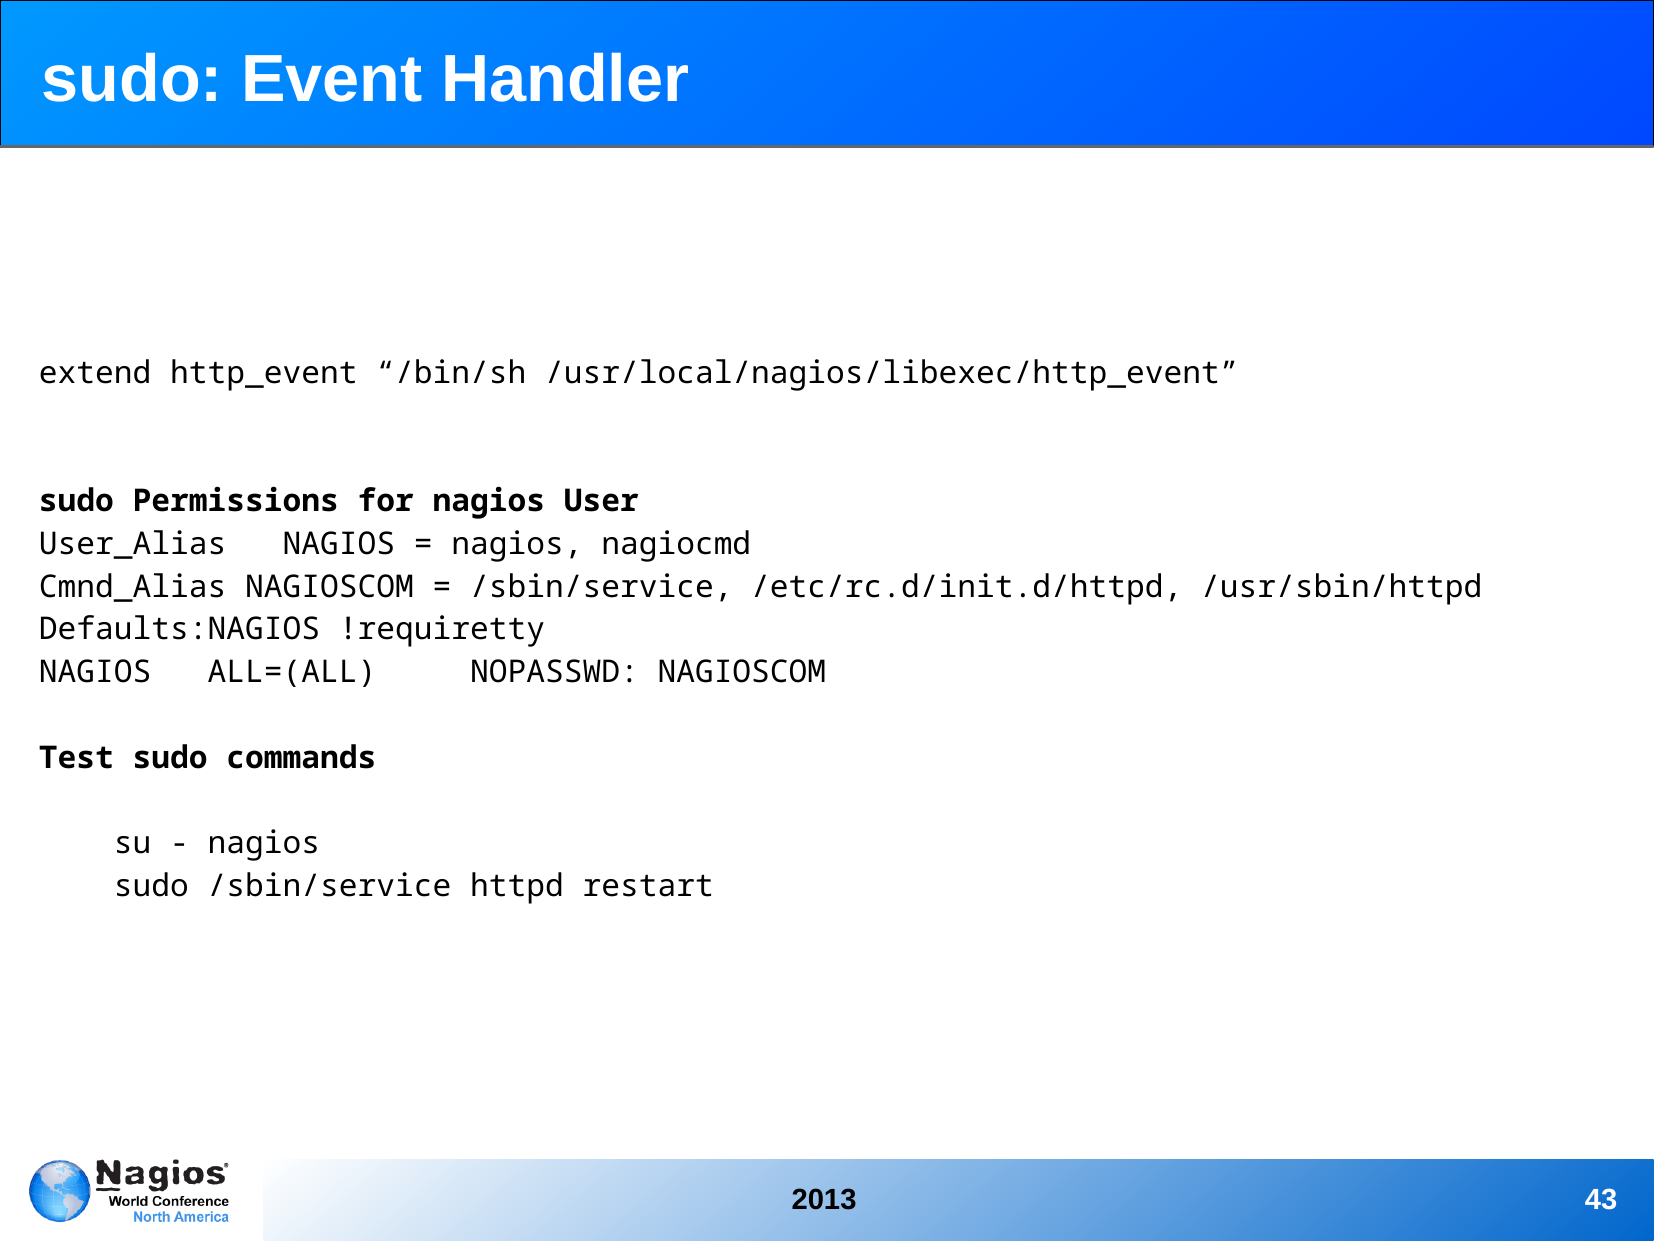

# sudo: Event Handler
extend http_event “/bin/sh /usr/local/nagios/libexec/http_event”
sudo Permissions for nagios User
User_Alias NAGIOS = nagios, nagiocmd
Cmnd_Alias NAGIOSCOM = /sbin/service, /etc/rc.d/init.d/httpd, /usr/sbin/httpd
Defaults:NAGIOS !requiretty
NAGIOS ALL=(ALL) NOPASSWD: NAGIOSCOM
Test sudo commands
 	su - nagios
	sudo /sbin/service httpd restart
2011
43